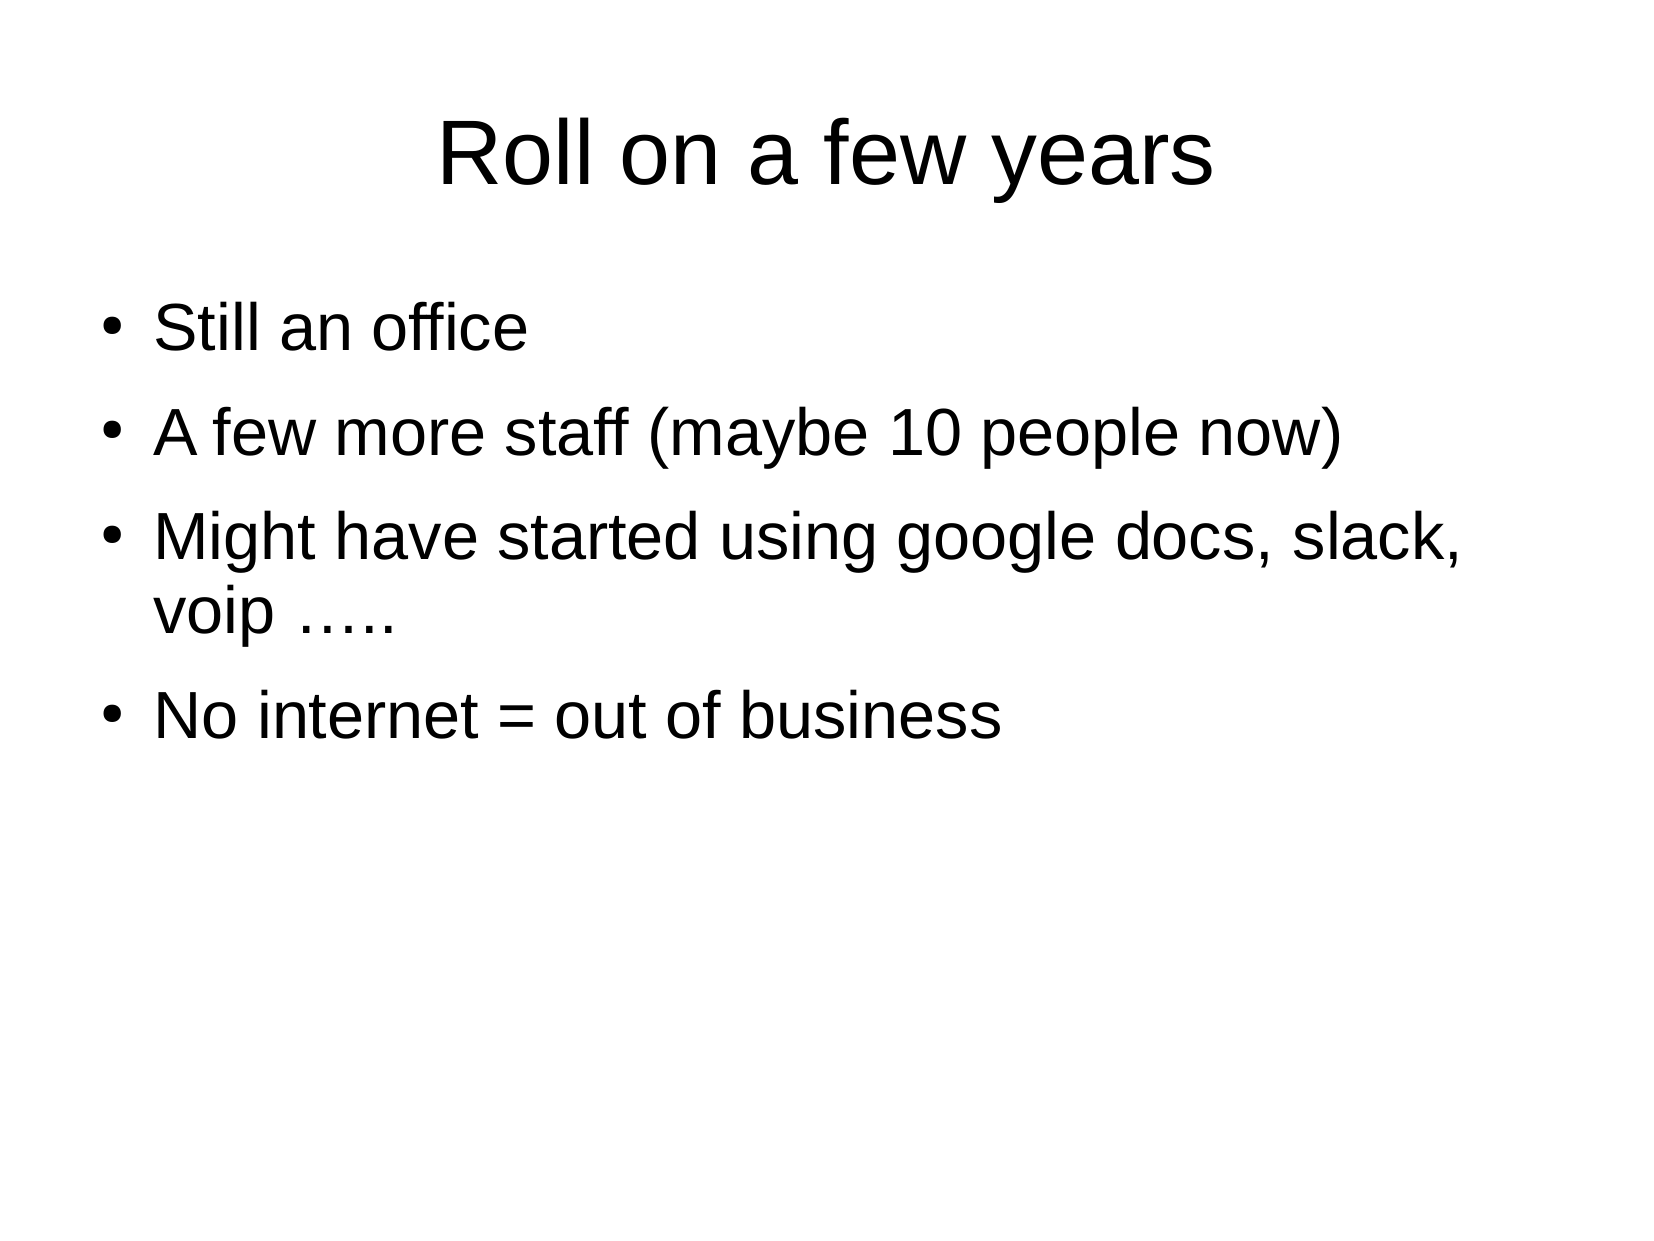

# Roll on a few years
Still an office
A few more staff (maybe 10 people now)
Might have started using google docs, slack, voip …..
No internet = out of business